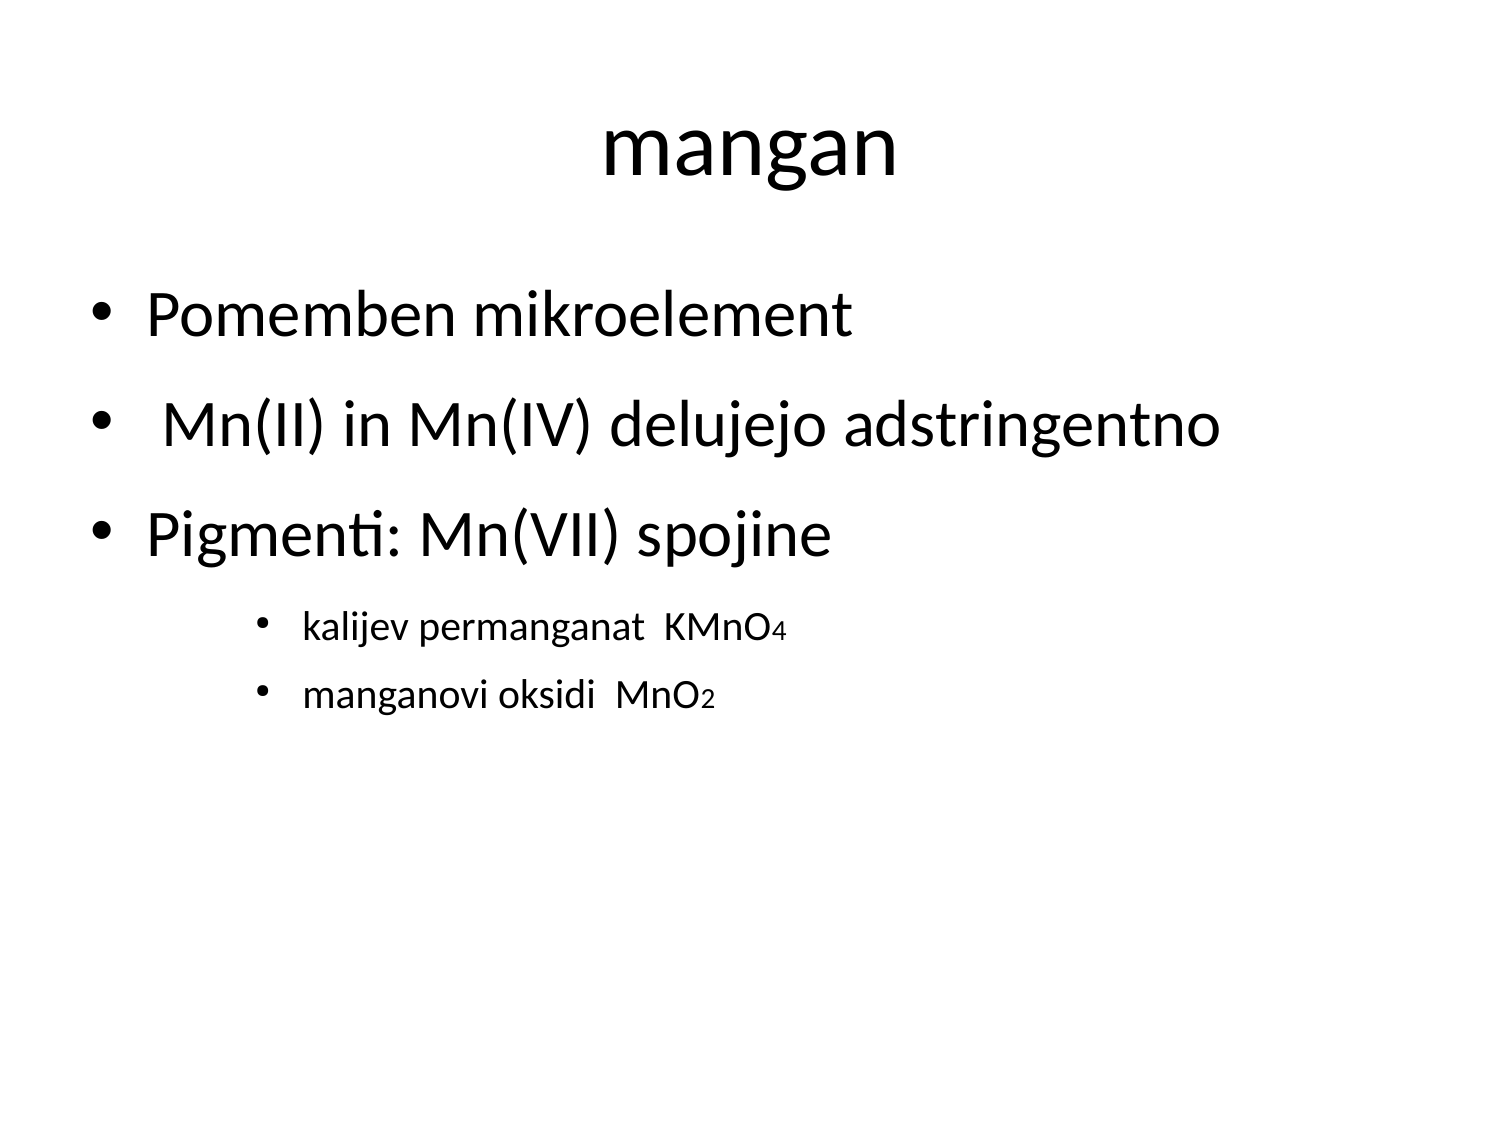

# mangan
Pomemben mikroelement
 Mn(II) in Mn(IV) delujejo adstringentno
Pigmenti: Mn(VII) spojine
kalijev permanganat KMnO4
manganovi oksidi MnO2